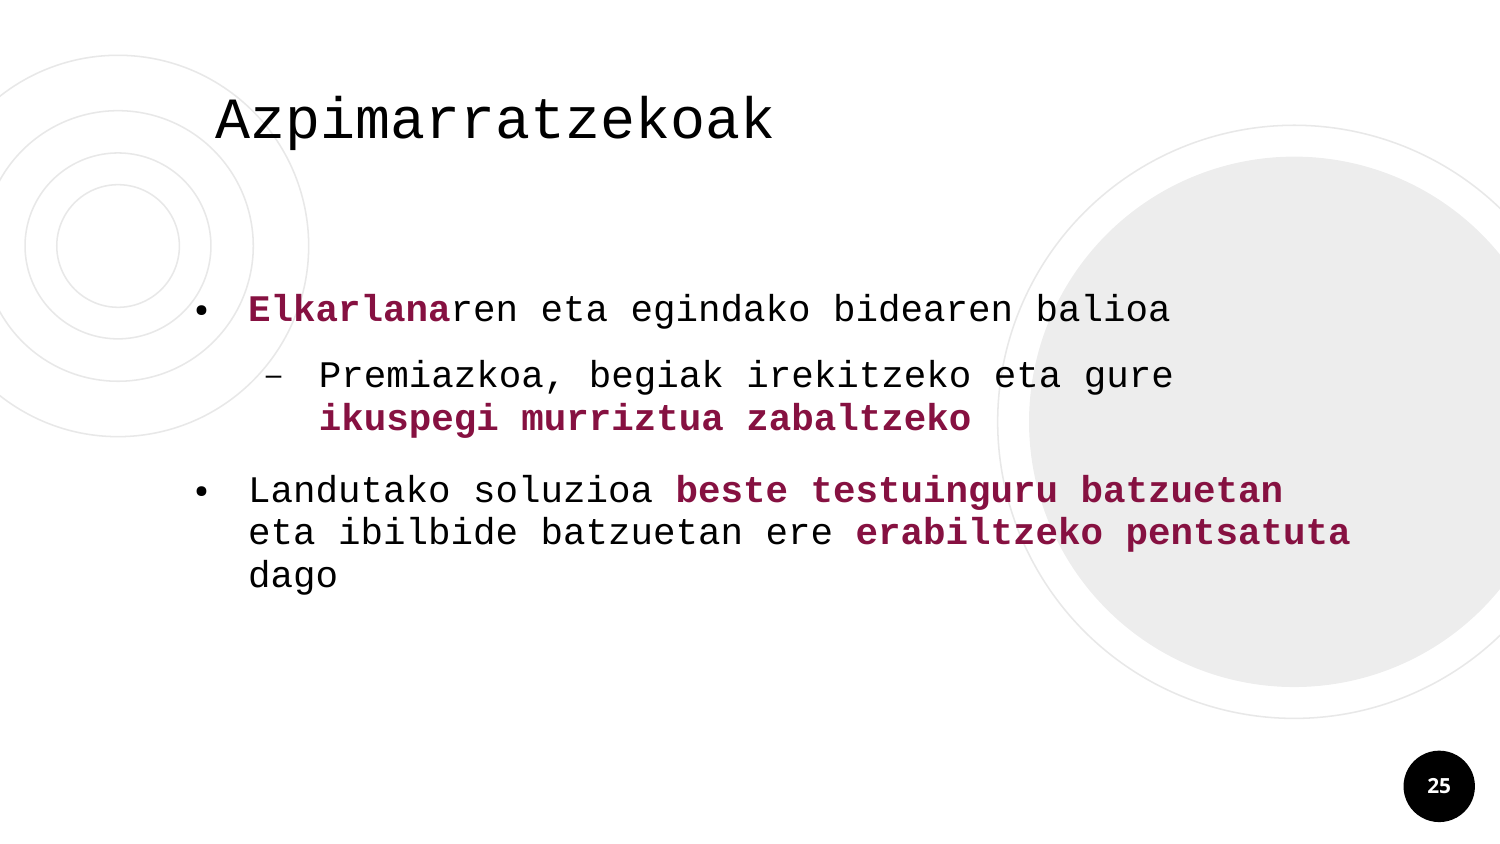

Azpimarratzekoak
# Elkarlanaren eta egindako bidearen balioa
Premiazkoa, begiak irekitzeko eta gure ikuspegi murriztua zabaltzeko
Landutako soluzioa beste testuinguru batzuetan eta ibilbide batzuetan ere erabiltzeko pentsatuta dago